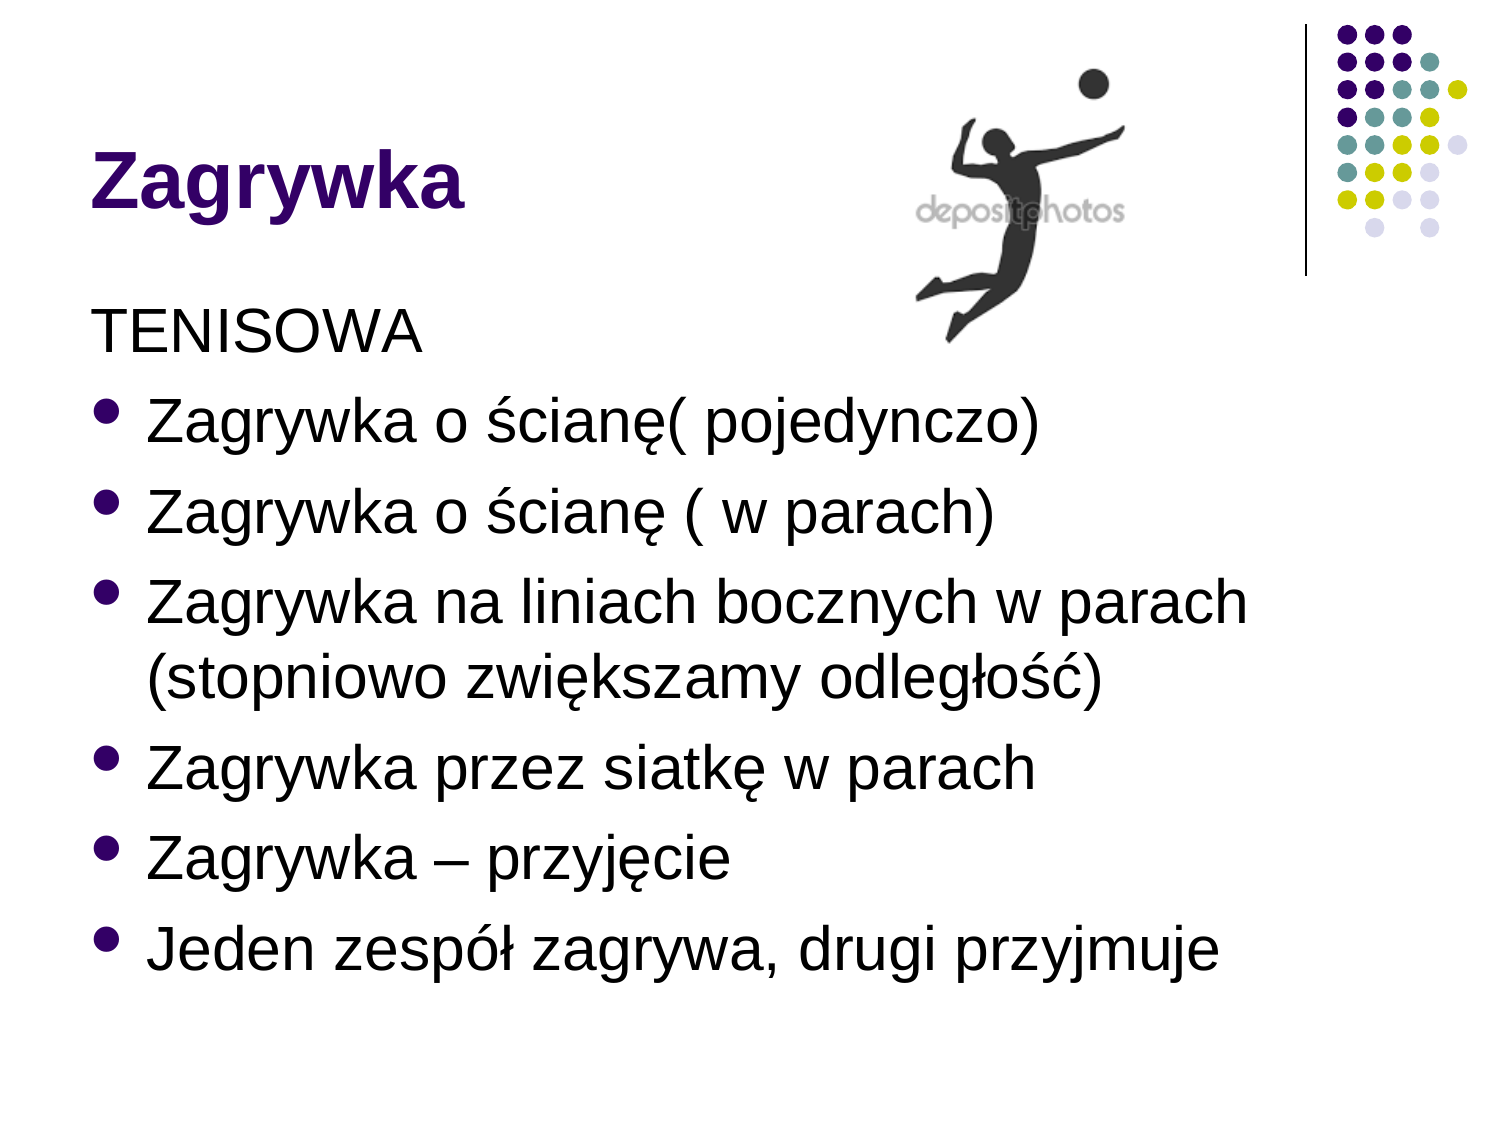

# Zagrywka
TENISOWA
Zagrywka o ścianę( pojedynczo)
Zagrywka o ścianę ( w parach)
Zagrywka na liniach bocznych w parach (stopniowo zwiększamy odległość)
Zagrywka przez siatkę w parach
Zagrywka – przyjęcie
Jeden zespół zagrywa, drugi przyjmuje